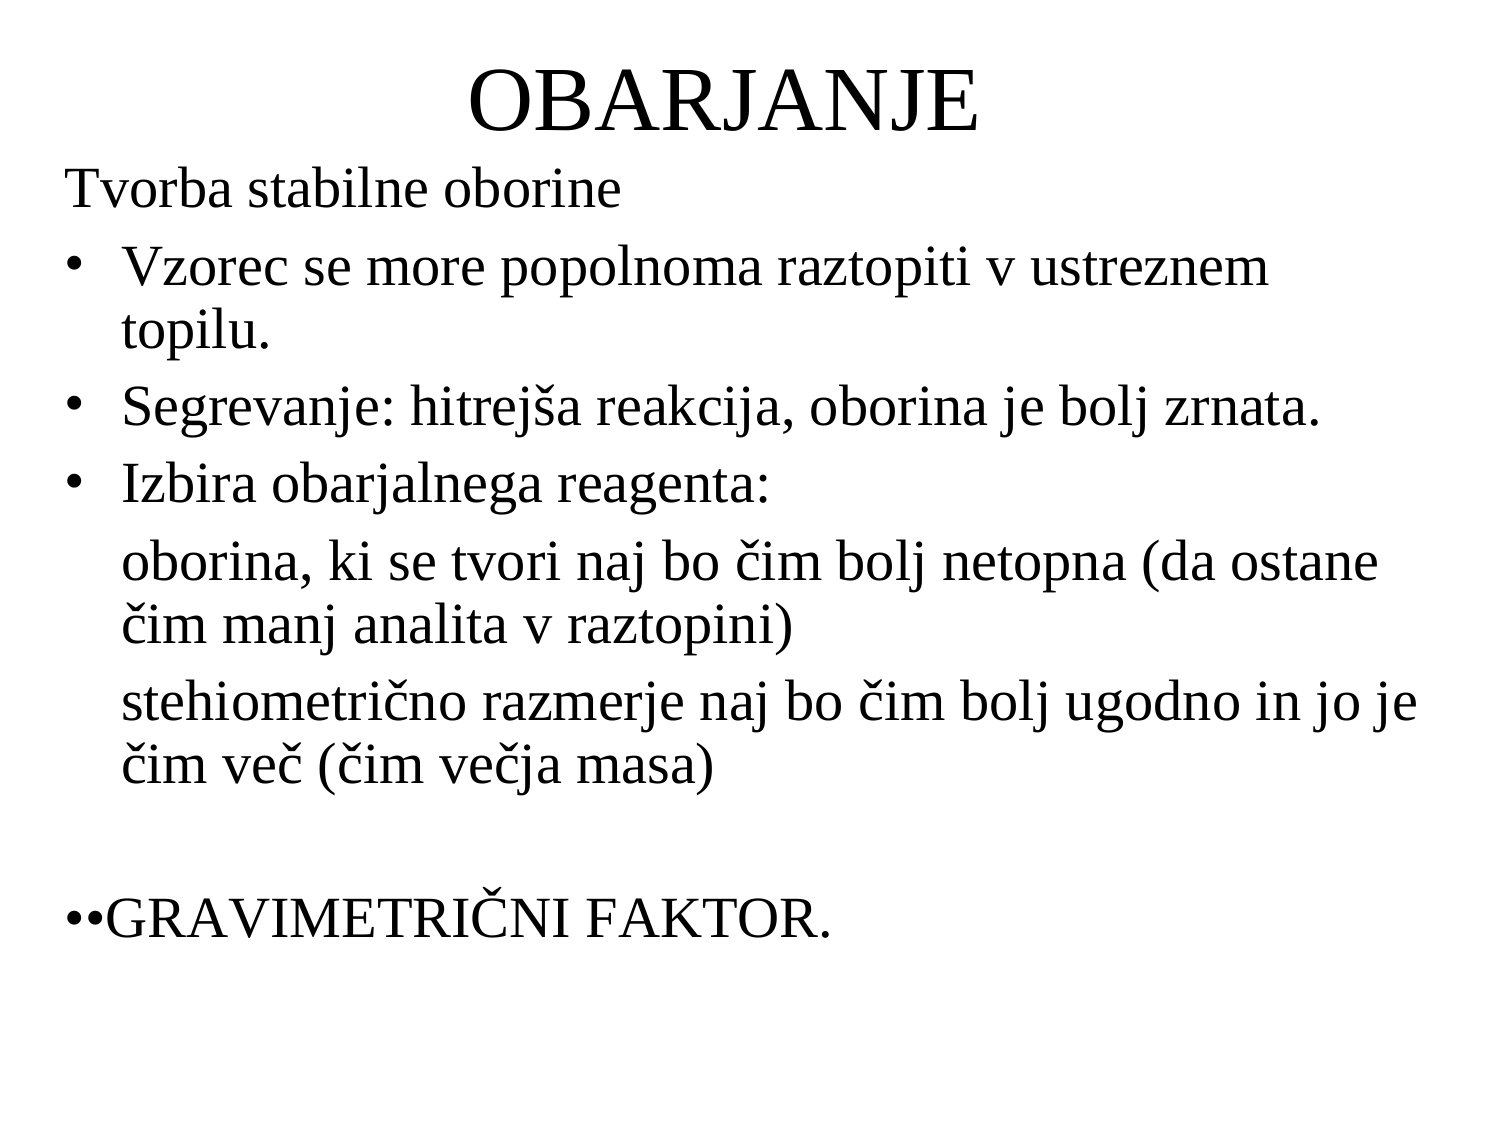

# OBARJANJE
Tvorba stabilne oborine
Vzorec se more popolnoma raztopiti v ustreznem topilu.
Segrevanje: hitrejša reakcija, oborina je bolj zrnata.
Izbira obarjalnega reagenta:
	oborina, ki se tvori naj bo čim bolj netopna (da ostane čim manj analita v raztopini)
	stehiometrično razmerje naj bo čim bolj ugodno in jo je čim več (čim večja masa)
••GRAVIMETRIČNI FAKTOR.
Primer: Ag lahko oborimo in segrevamo, da dobimo oksid Ag2O3 (10 mg Al na 18.9 mg oborine) ali uporabimo
8-hidroksikinolinon C9H6ON in dobimo 170 mg oborine.
Obarjalni reagent dodajamo počasi z mešanjem tople raztopine.